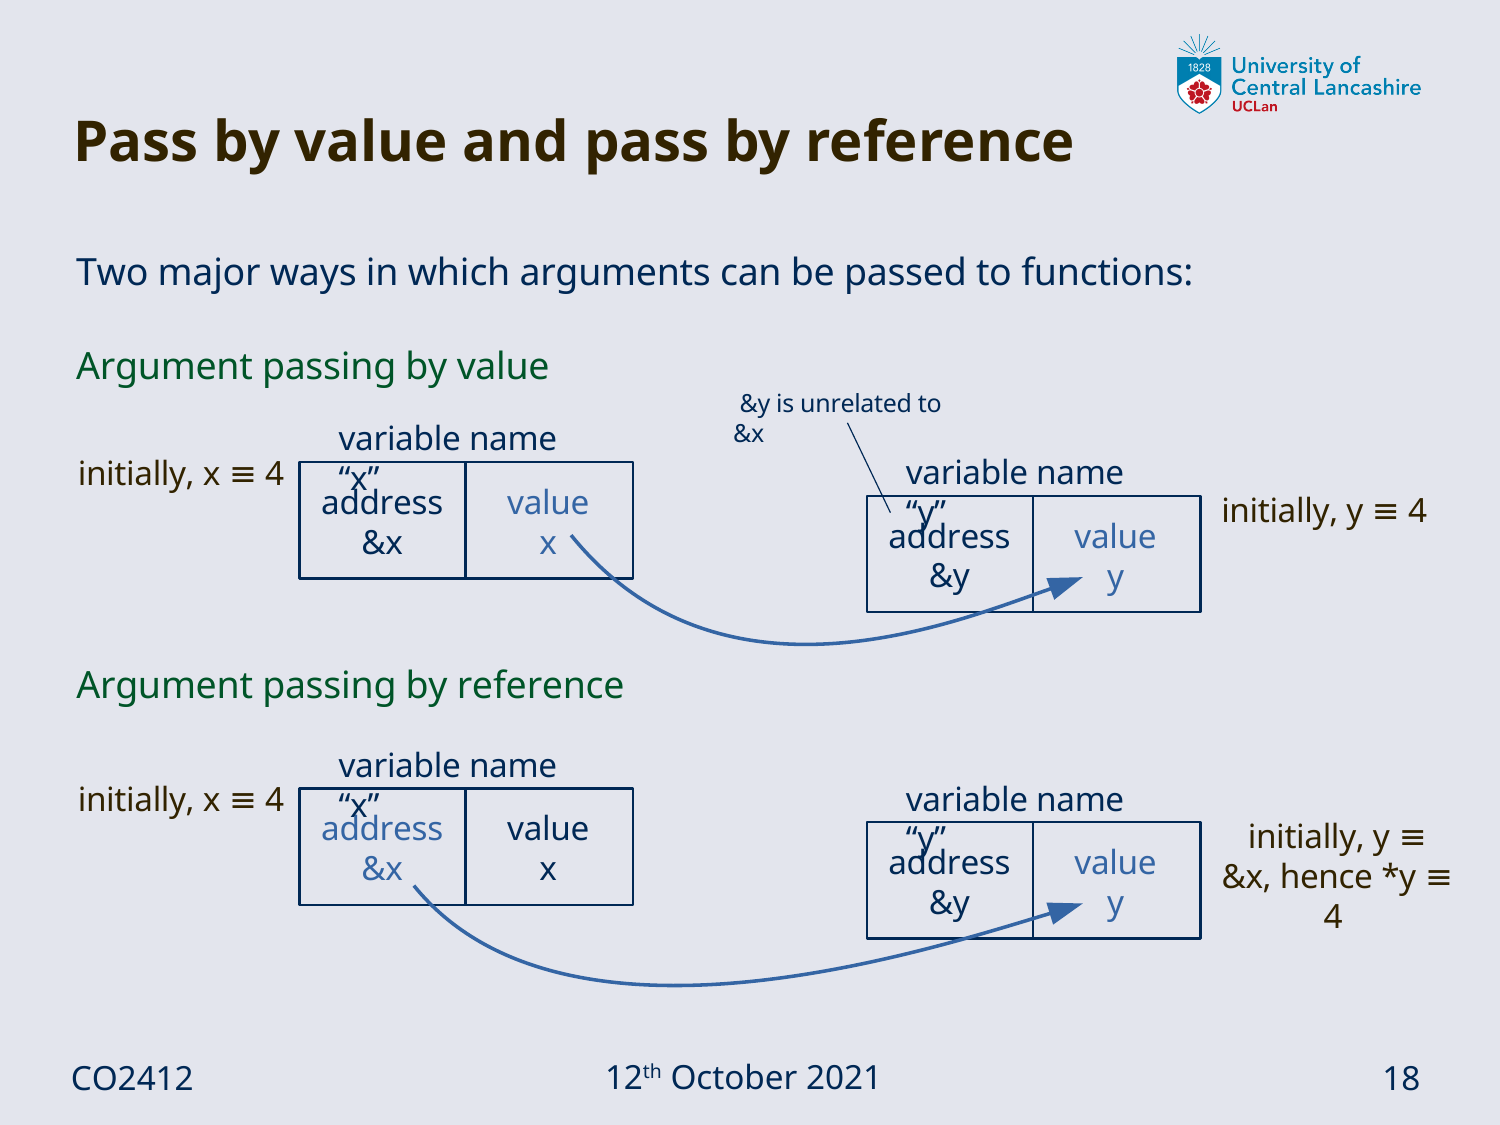

# Pass by value and pass by reference
Two major ways in which arguments can be passed to functions:
Argument passing by value
 &y is unrelated to &x
variable name “x”
address &x
value
x
variable name “y”
address &y
value
y
initially, x ≡ 4
initially, y ≡ 4
Argument passing by reference
variable name “x”
address &x
value
x
variable name “y”
address &y
value
y
initially, x ≡ 4
initially, y ≡ &x, hence *y ≡ 4